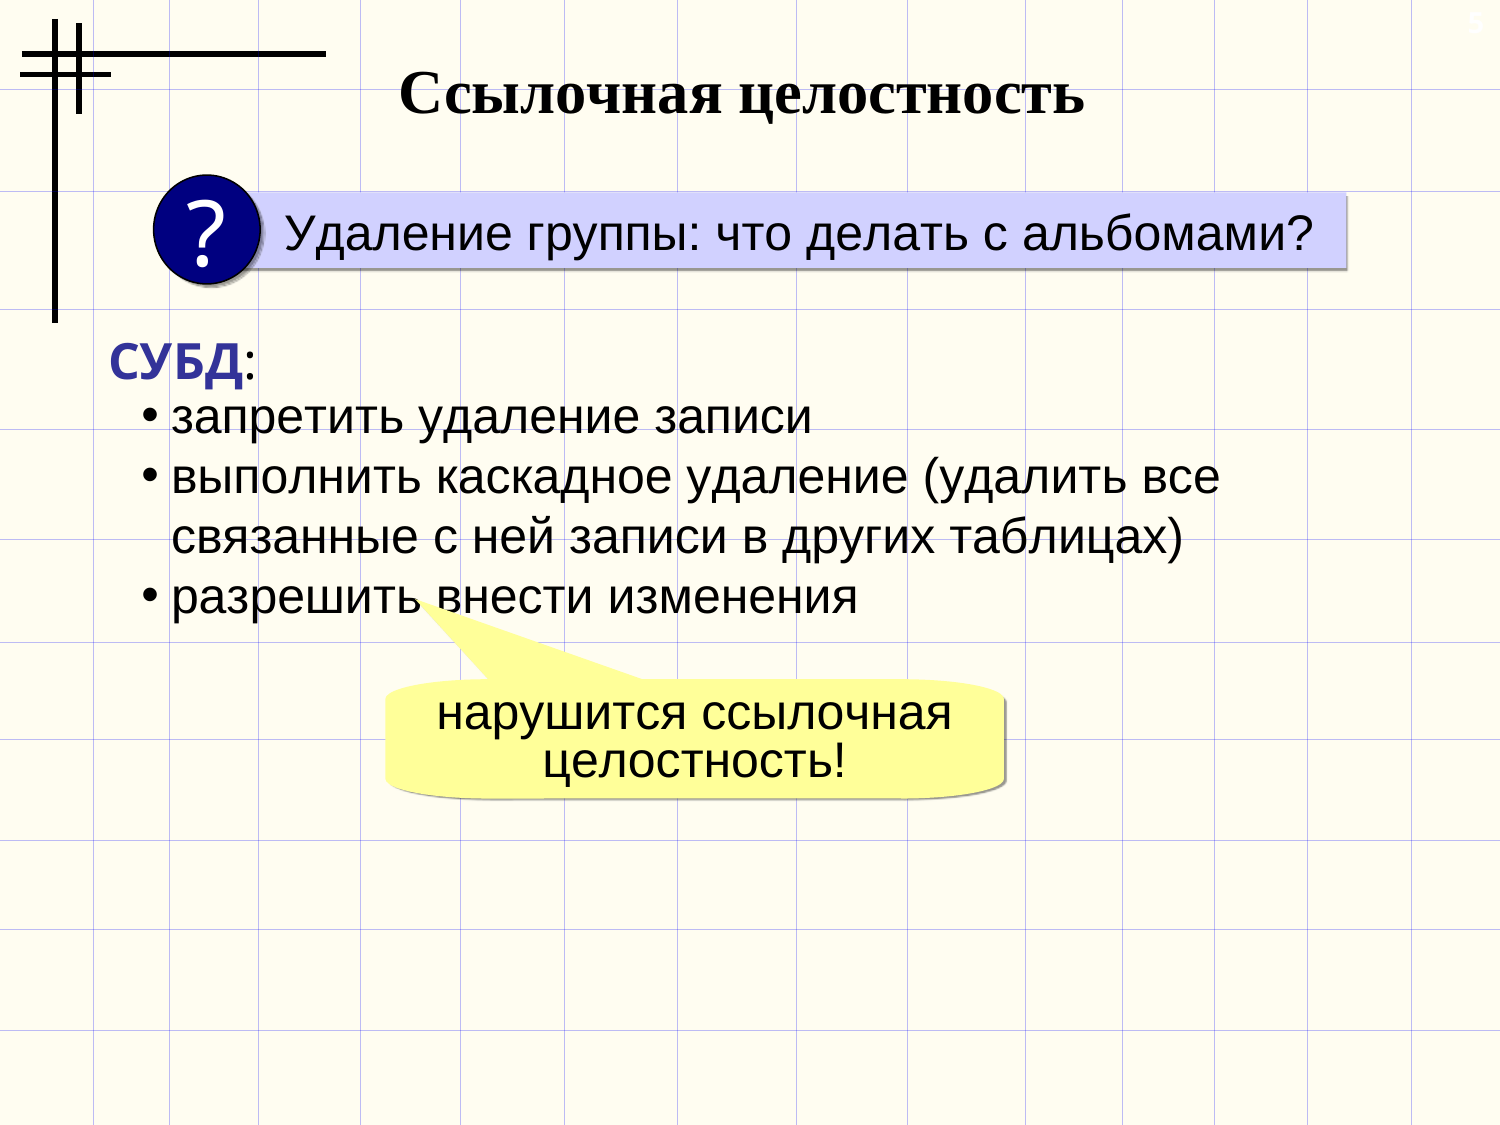

# Ссылочная целостность
?
 Удаление группы: что делать с альбомами?
СУБД:
запретить удаление записи
выполнить каскадное удаление (удалить все связанные с ней записи в других таблицах)
разрешить внести изменения
нарушится ссылочная целостность!